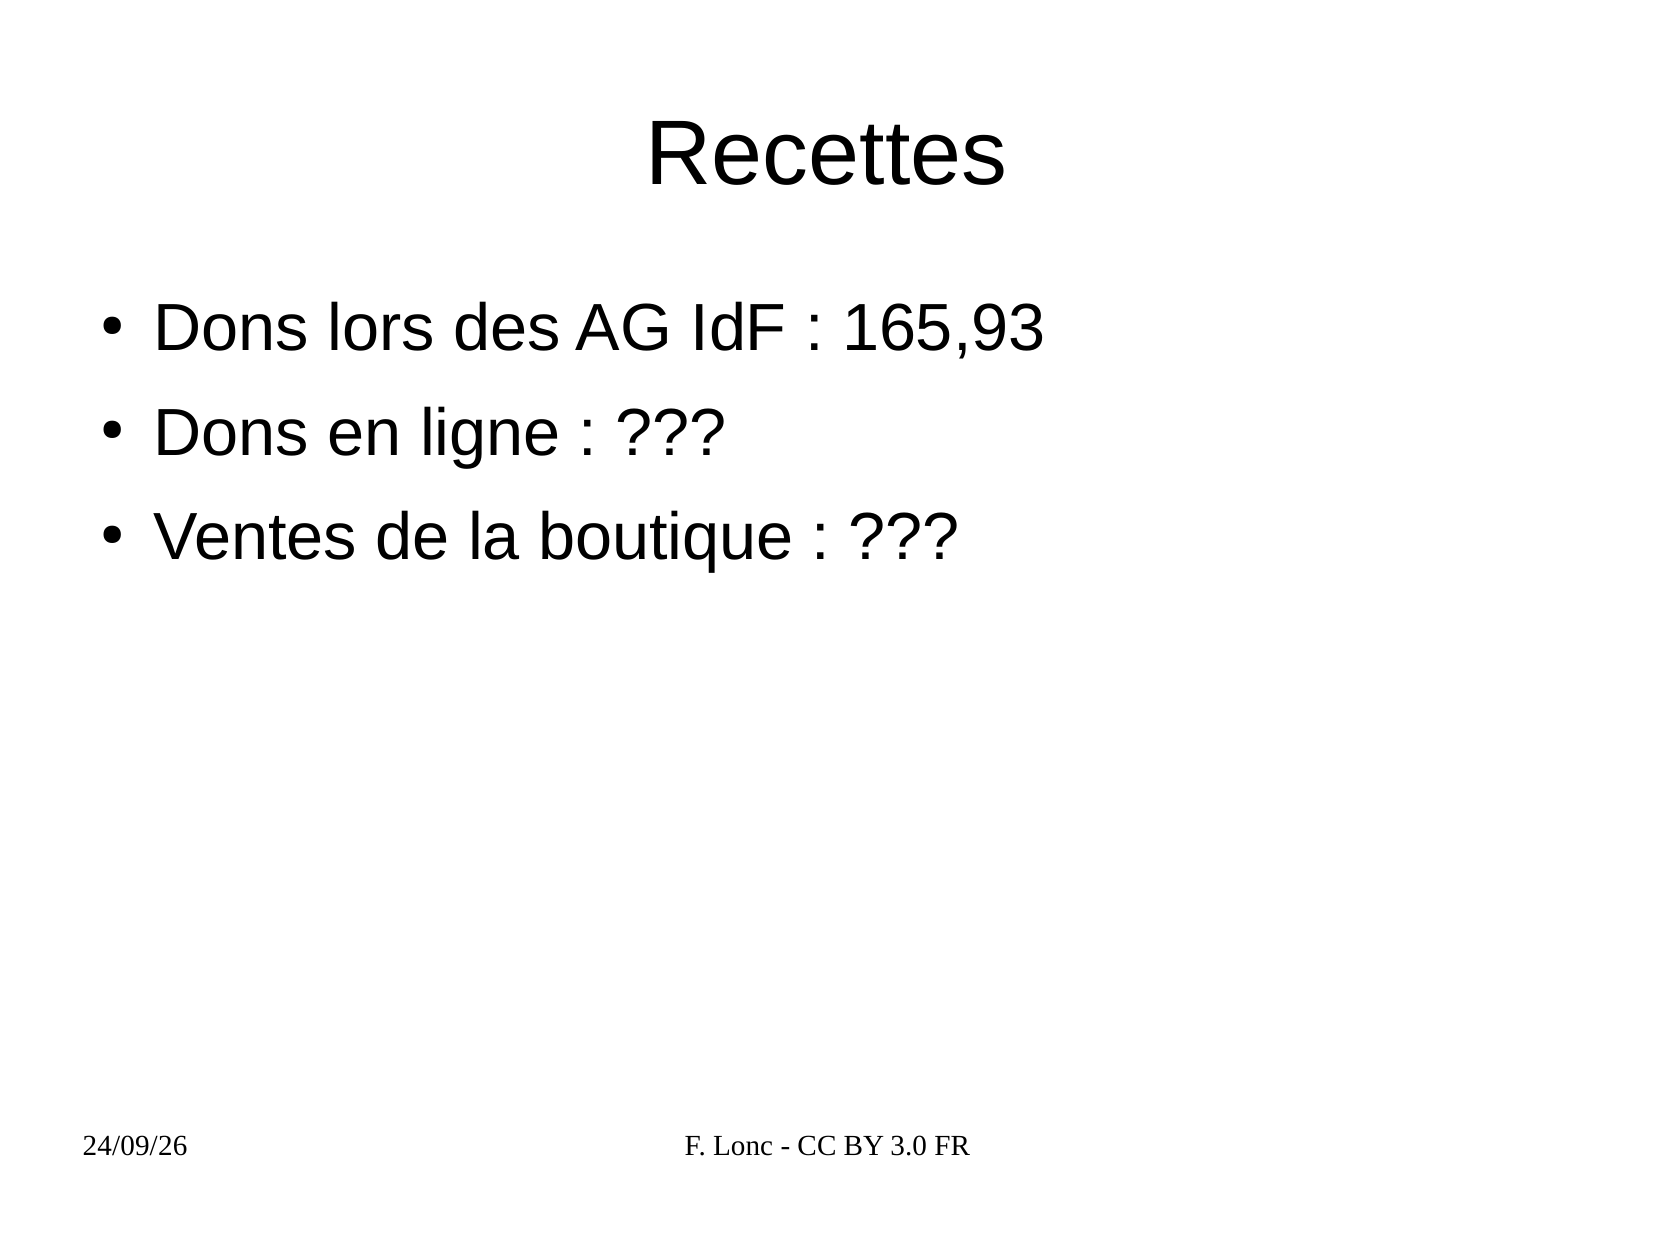

# Recettes
Dons lors des AG IdF : 165,93
Dons en ligne : ???
Ventes de la boutique : ???
F. Lonc - CC BY 3.0 FR